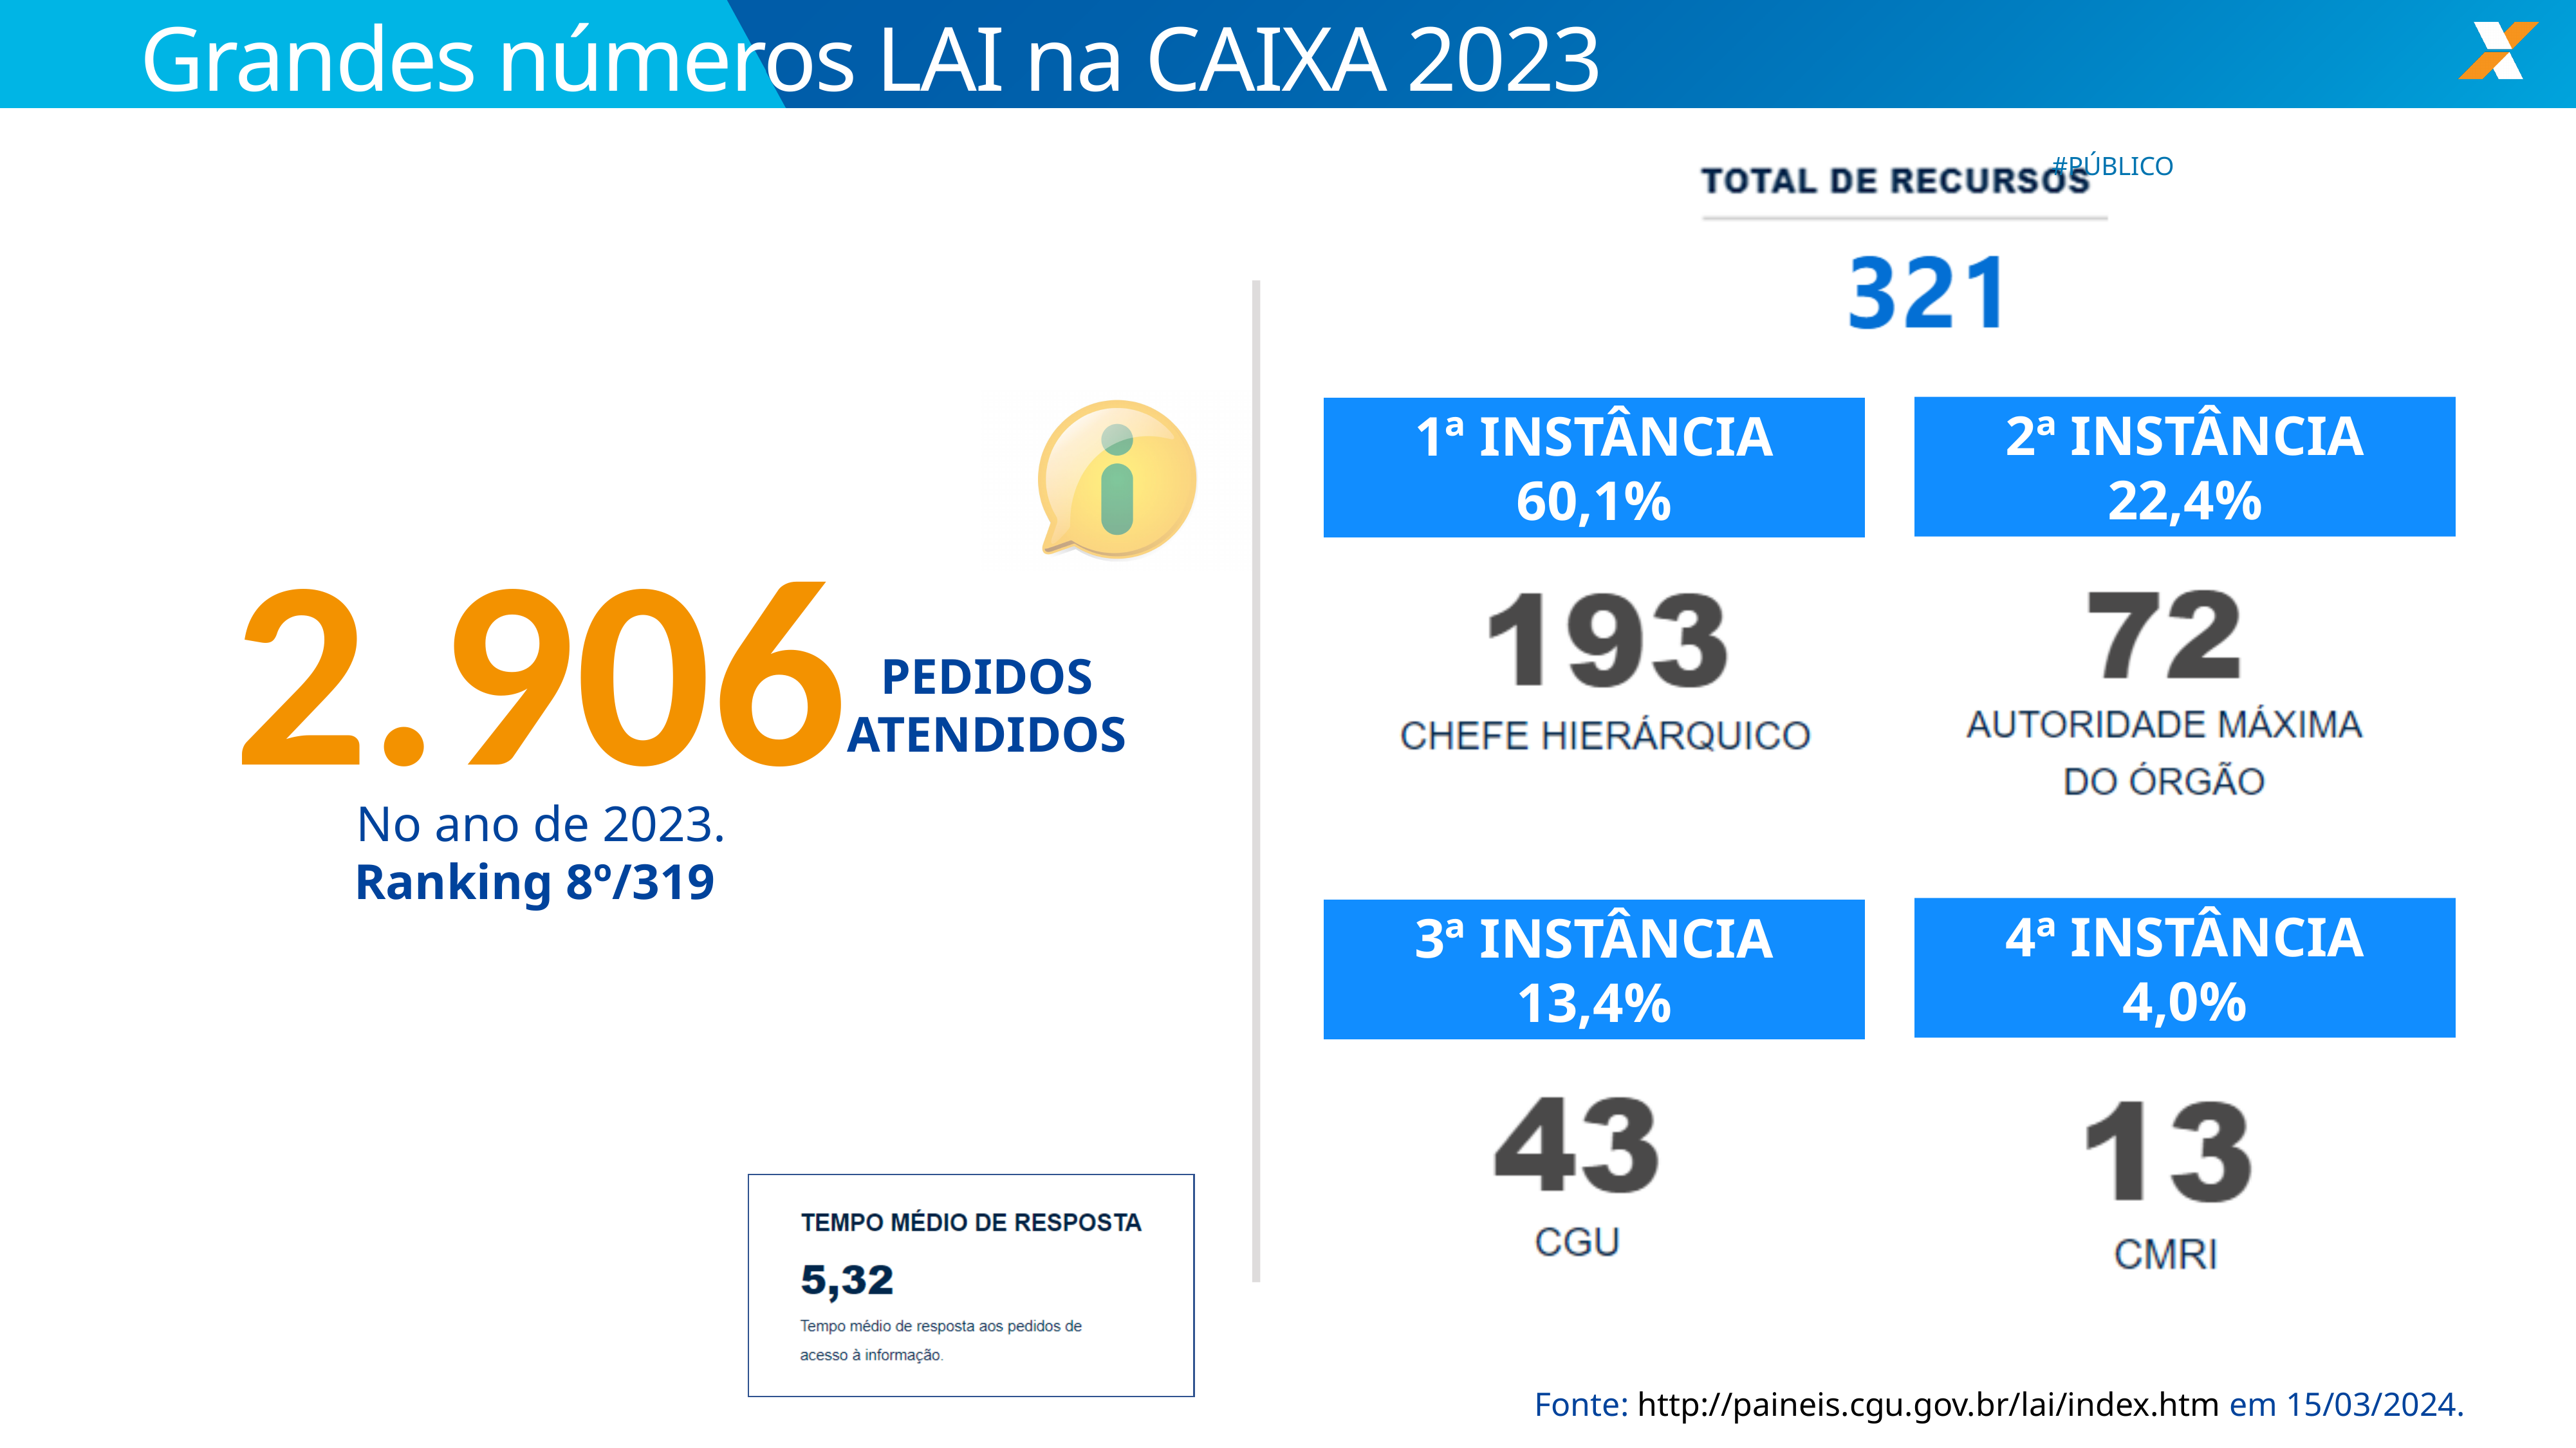

Grandes números LAI na CAIXA 2023
#PÚBLICO
2ª INSTÂNCIA
22,4%
1ª INSTÂNCIA
60,1%
2.906
PEDIDOS
ATENDIDOS
No ano de 2023.
Ranking 8º/319
4ª INSTÂNCIA
4,0%
3ª INSTÂNCIA
13,4%
Fonte: http://paineis.cgu.gov.br/lai/index.htm em 15/03/2024.